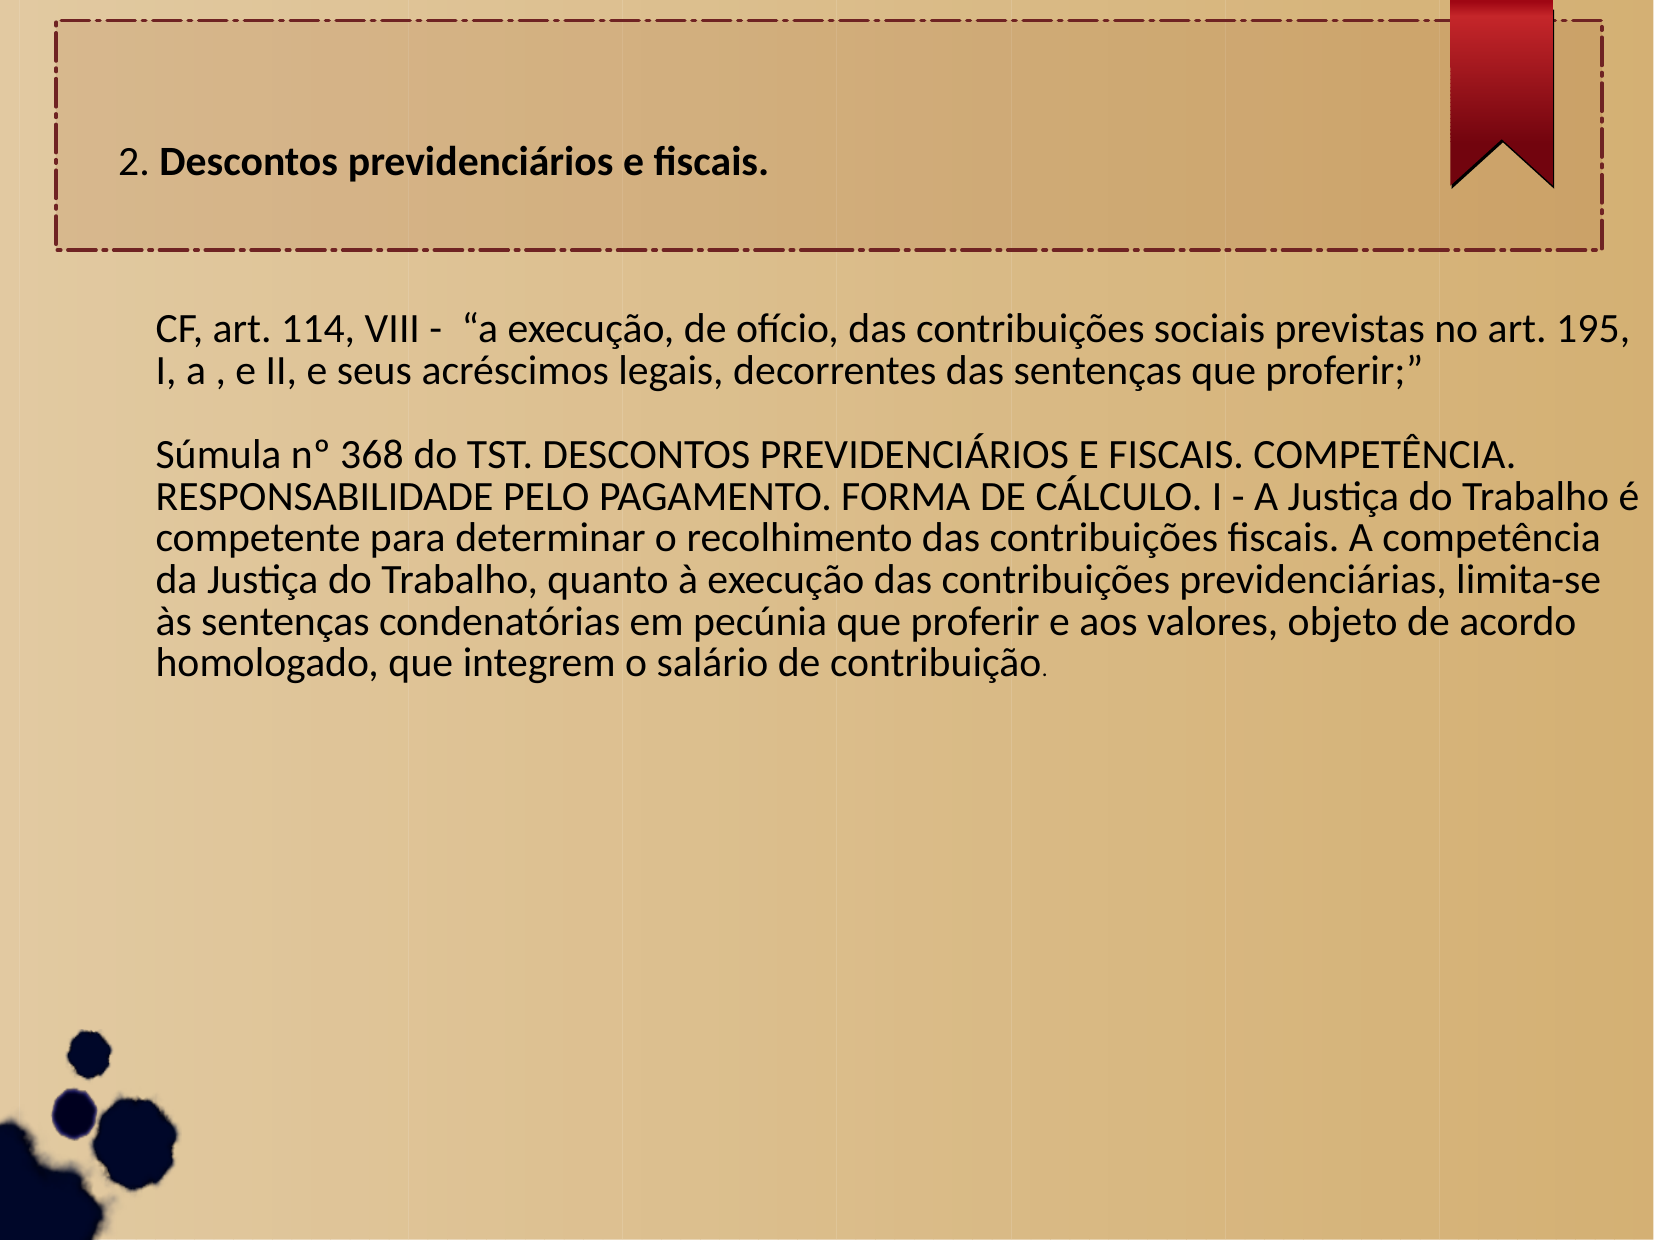

# 2. Descontos previdenciários e fiscais. CF, art. 114, VIII - “a execução, de ofício, das contribuições sociais previstas no art. 195, I, a , e II, e seus acréscimos legais, decorrentes das sentenças que proferir;” Súmula nº 368 do TST. DESCONTOS PREVIDENCIÁRIOS E FISCAIS. COMPETÊNCIA. RESPONSABILIDADE PELO PAGAMENTO. FORMA DE CÁLCULO. I - A Justiça do Trabalho é competente para determinar o recolhimento das contribuições fiscais. A competência da Justiça do Trabalho, quanto à execução das contribuições previdenciárias, limita-se às sentenças condenatórias em pecúnia que proferir e aos valores, objeto de acordo homologado, que integrem o salário de contribuição.